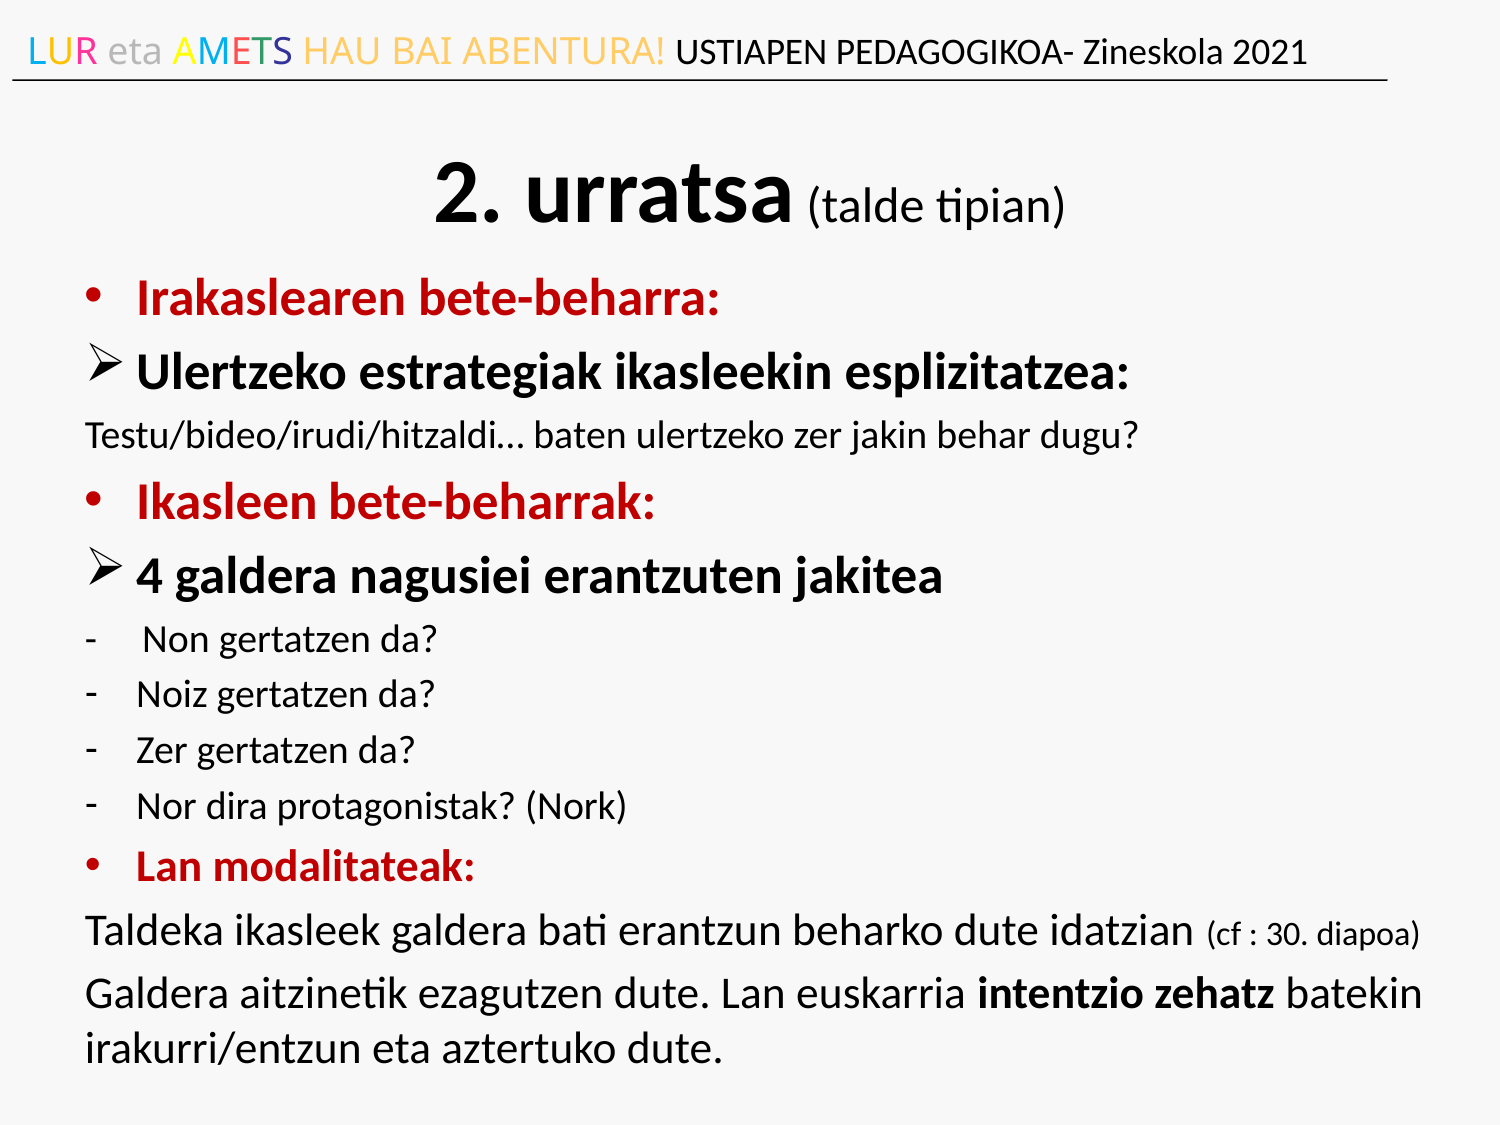

LUR eta AMETS HAU BAI ABENTURA! USTIAPEN PEDAGOGIKOA- Zineskola 2021
# 2. urratsa (talde tipian)
Irakaslearen bete-beharra:
Ulertzeko estrategiak ikasleekin esplizitatzea:
Testu/bideo/irudi/hitzaldi… baten ulertzeko zer jakin behar dugu?
Ikasleen bete-beharrak:
4 galdera nagusiei erantzuten jakitea
- Non gertatzen da?
Noiz gertatzen da?
Zer gertatzen da?
Nor dira protagonistak? (Nork)
Lan modalitateak:
Taldeka ikasleek galdera bati erantzun beharko dute idatzian (cf : 30. diapoa)
Galdera aitzinetik ezagutzen dute. Lan euskarria intentzio zehatz batekin irakurri/entzun eta aztertuko dute.